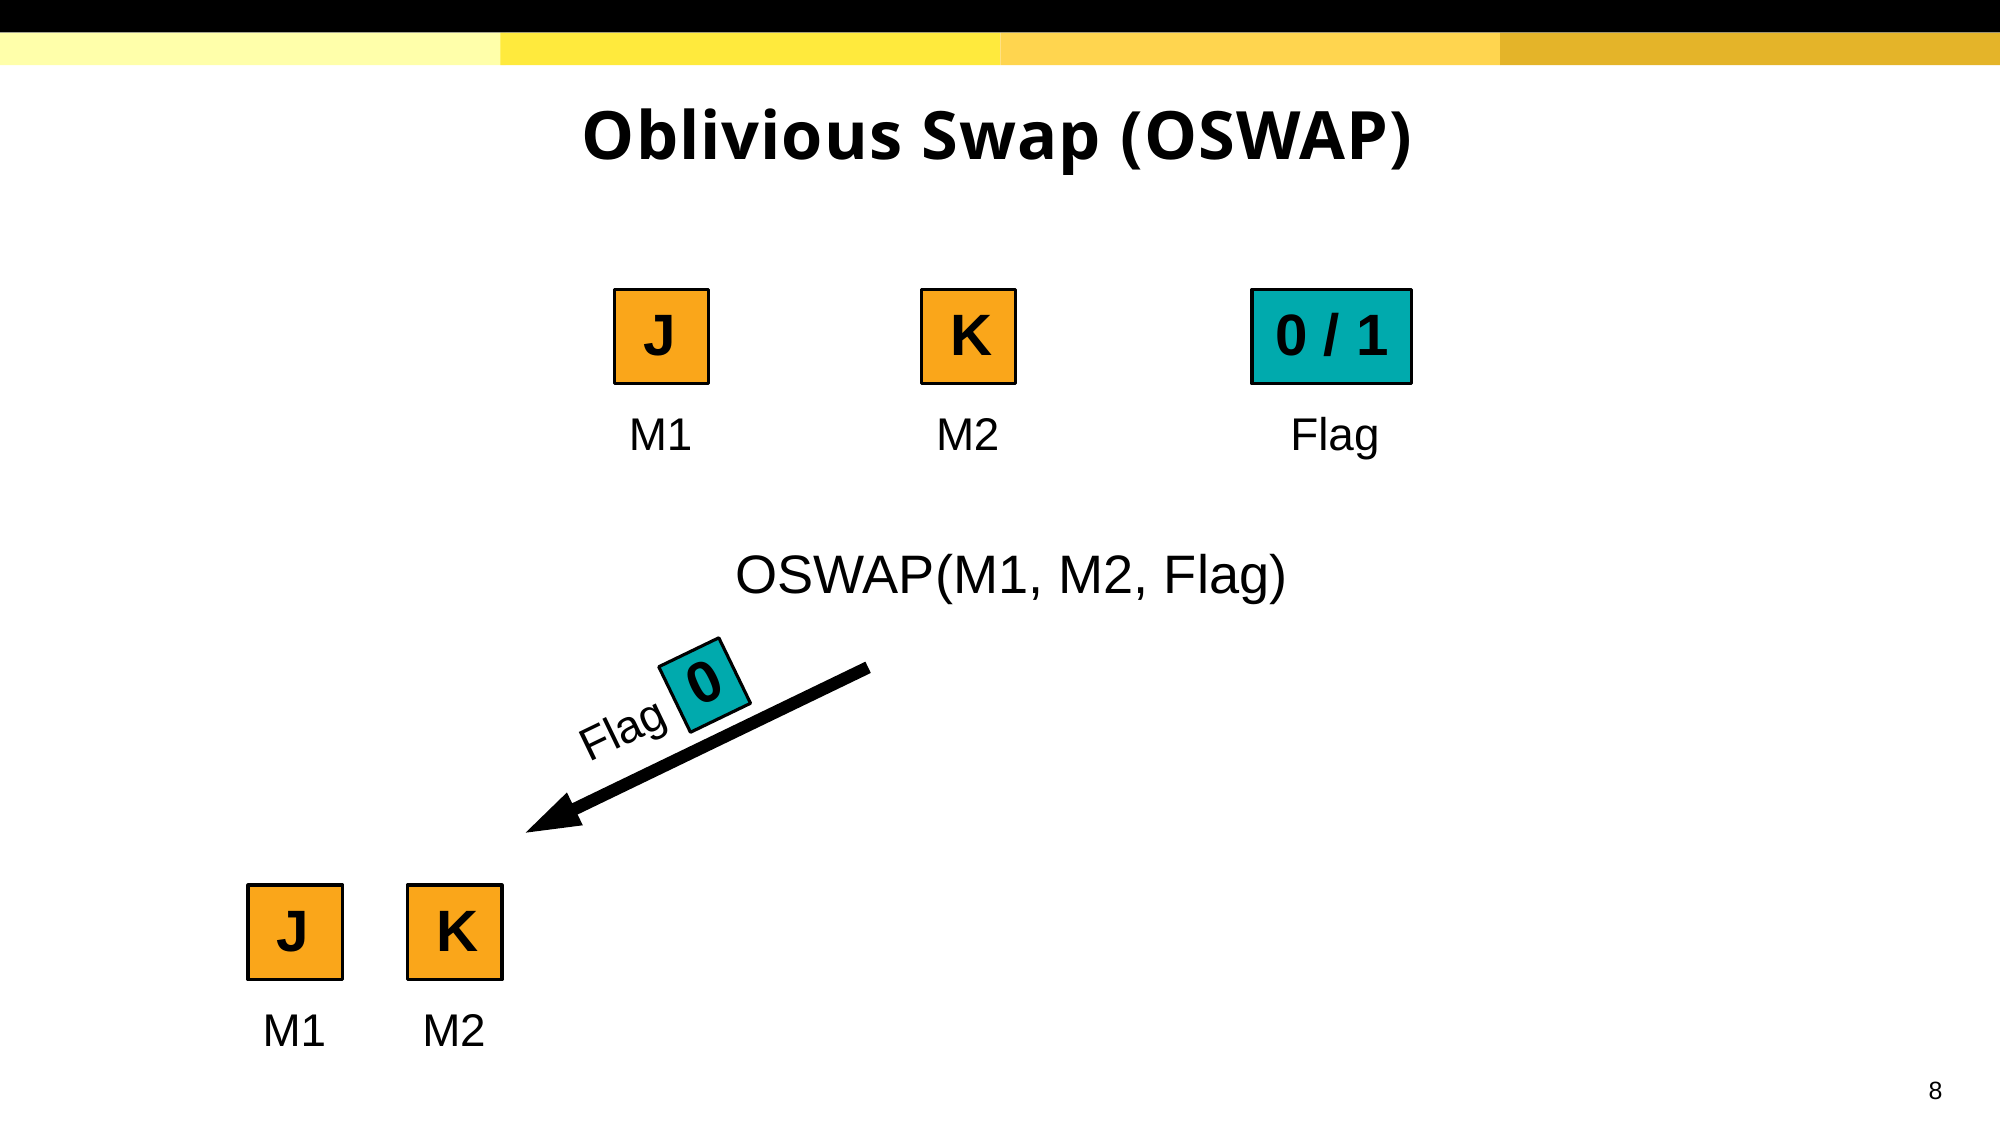

# Oblivious Swap (OSWAP)
J
K
0 / 1
M1
M2
Flag
OSWAP(M1, M2, Flag)
0
Flag
J
K
M1
M2
8